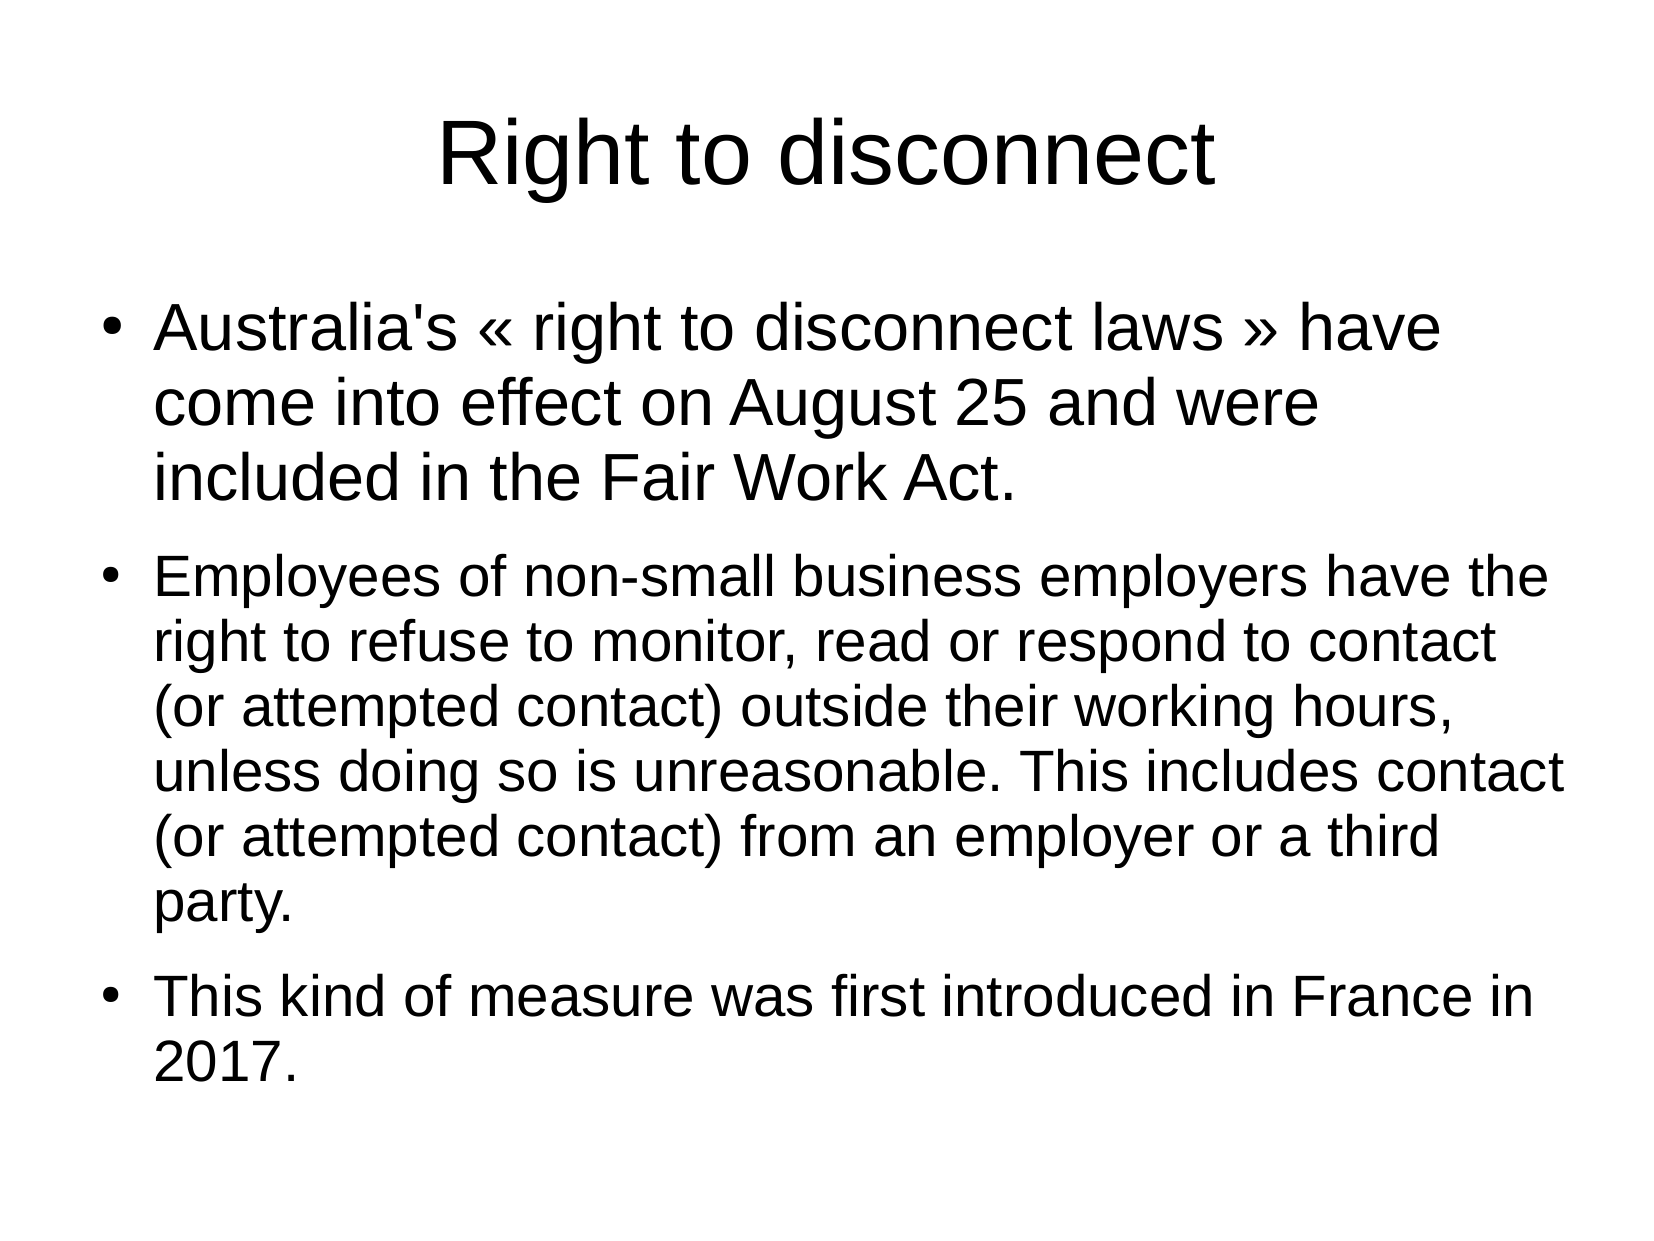

# Right to disconnect
Australia's « right to disconnect laws » have come into effect on August 25 and were included in the Fair Work Act.
Employees of non-small business employers have the right to refuse to monitor, read or respond to contact (or attempted contact) outside their working hours, unless doing so is unreasonable. This includes contact (or attempted contact) from an employer or a third party.
This kind of measure was first introduced in France in 2017.